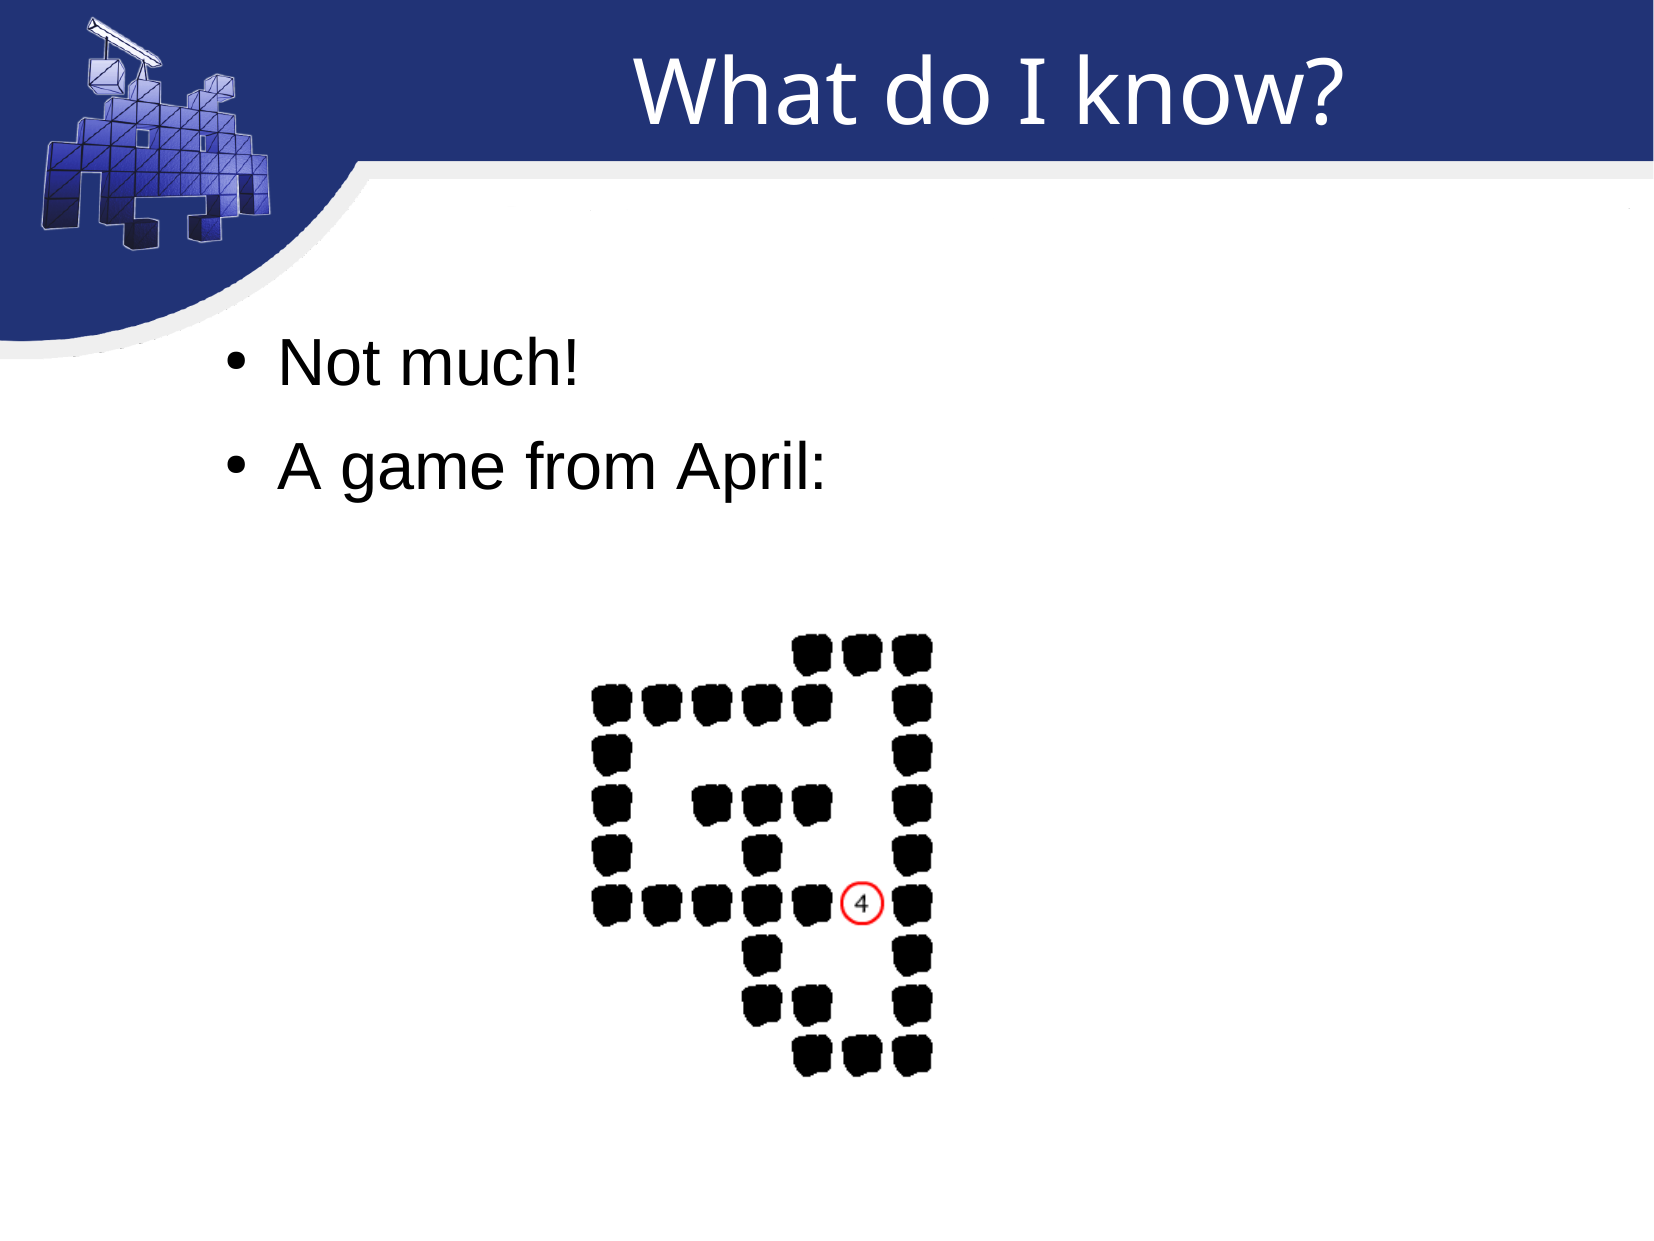

# What do I know?
Not much!
A game from April: